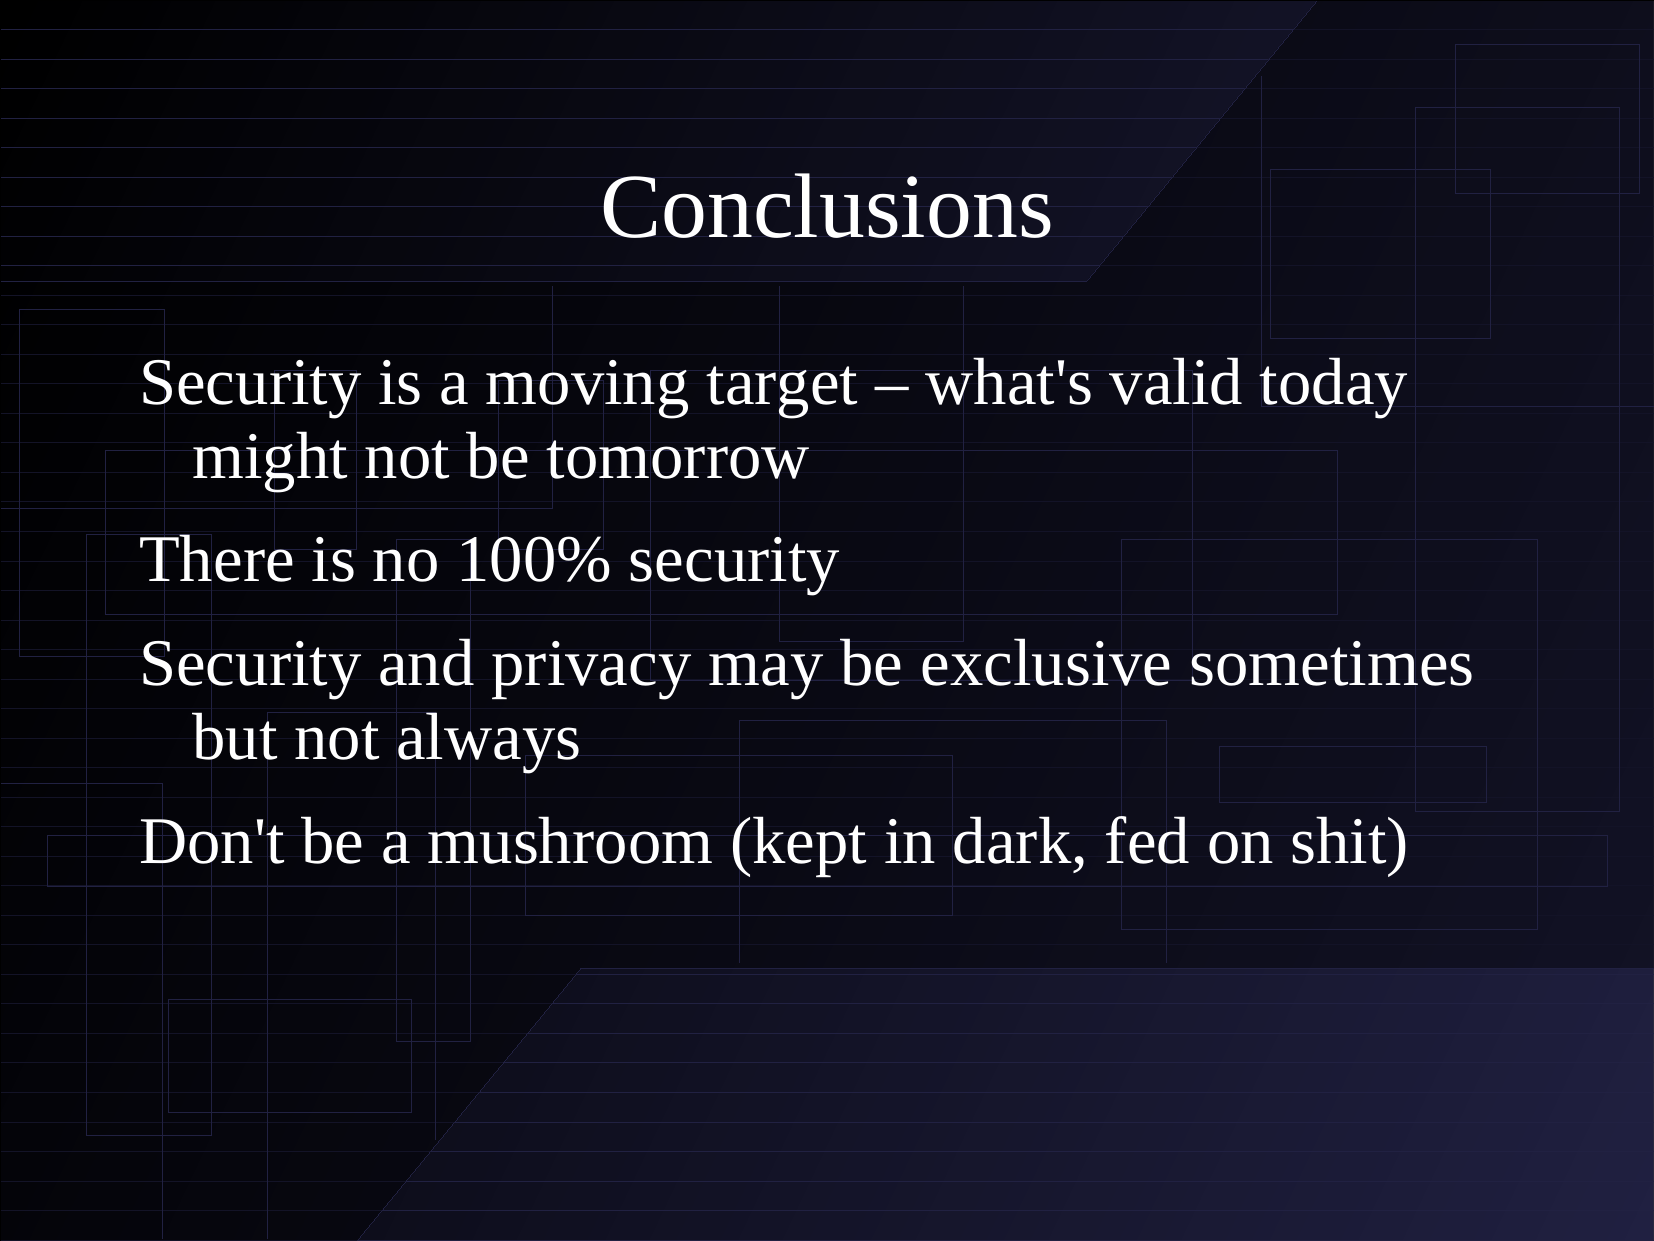

# Conclusions
Security is a moving target – what's valid today might not be tomorrow
There is no 100% security
Security and privacy may be exclusive sometimes but not always
Don't be a mushroom (kept in dark, fed on shit)